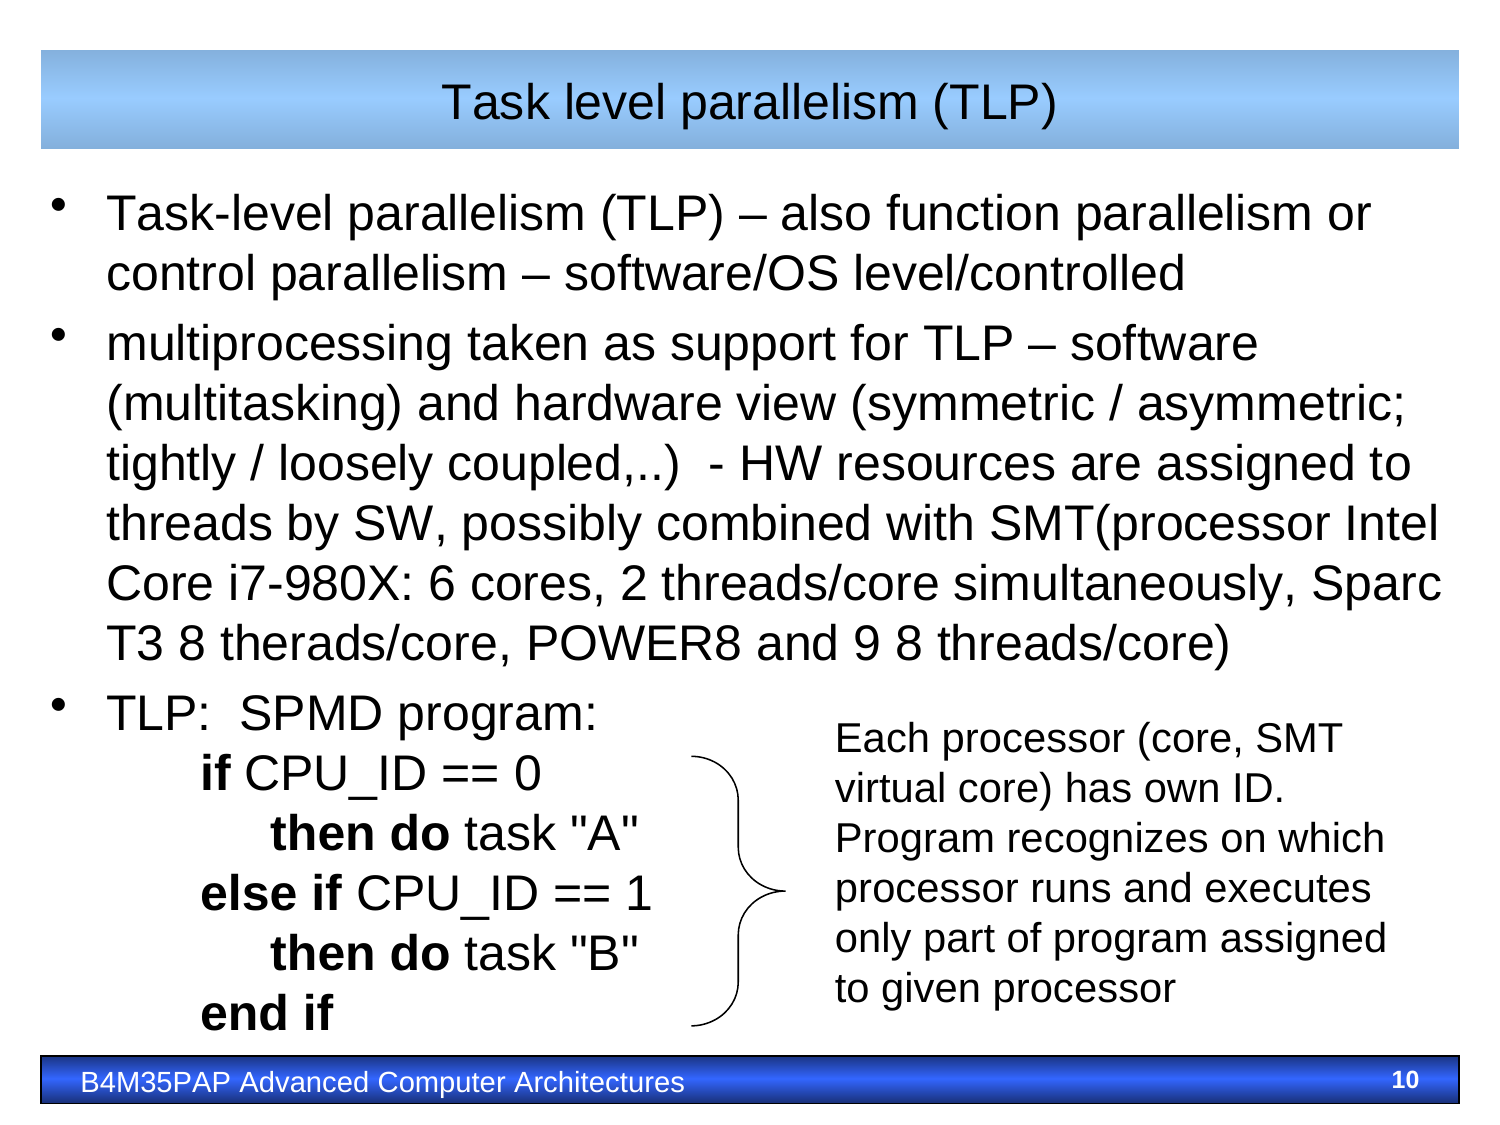

# Task level parallelism (TLP)
Task-level parallelism (TLP) – also function parallelism or control parallelism – software/OS level/controlled
multiprocessing taken as support for TLP – software (multitasking) and hardware view (symmetric / asymmetric; tightly / loosely coupled,..) - HW resources are assigned to threads by SW, possibly combined with SMT(processor Intel Core i7-980X: 6 cores, 2 threads/core simultaneously, Sparc T3 8 therads/core, POWER8 and 9 8 threads/core)
TLP: SPMD program:
	if CPU_ID == 0
 	 then do task "A"
	else if CPU_ID == 1
	 then do task "B"
	end if
Each processor (core, SMT virtual core) has own ID. Program recognizes on which processor runs and executes only part of program assigned to given processor